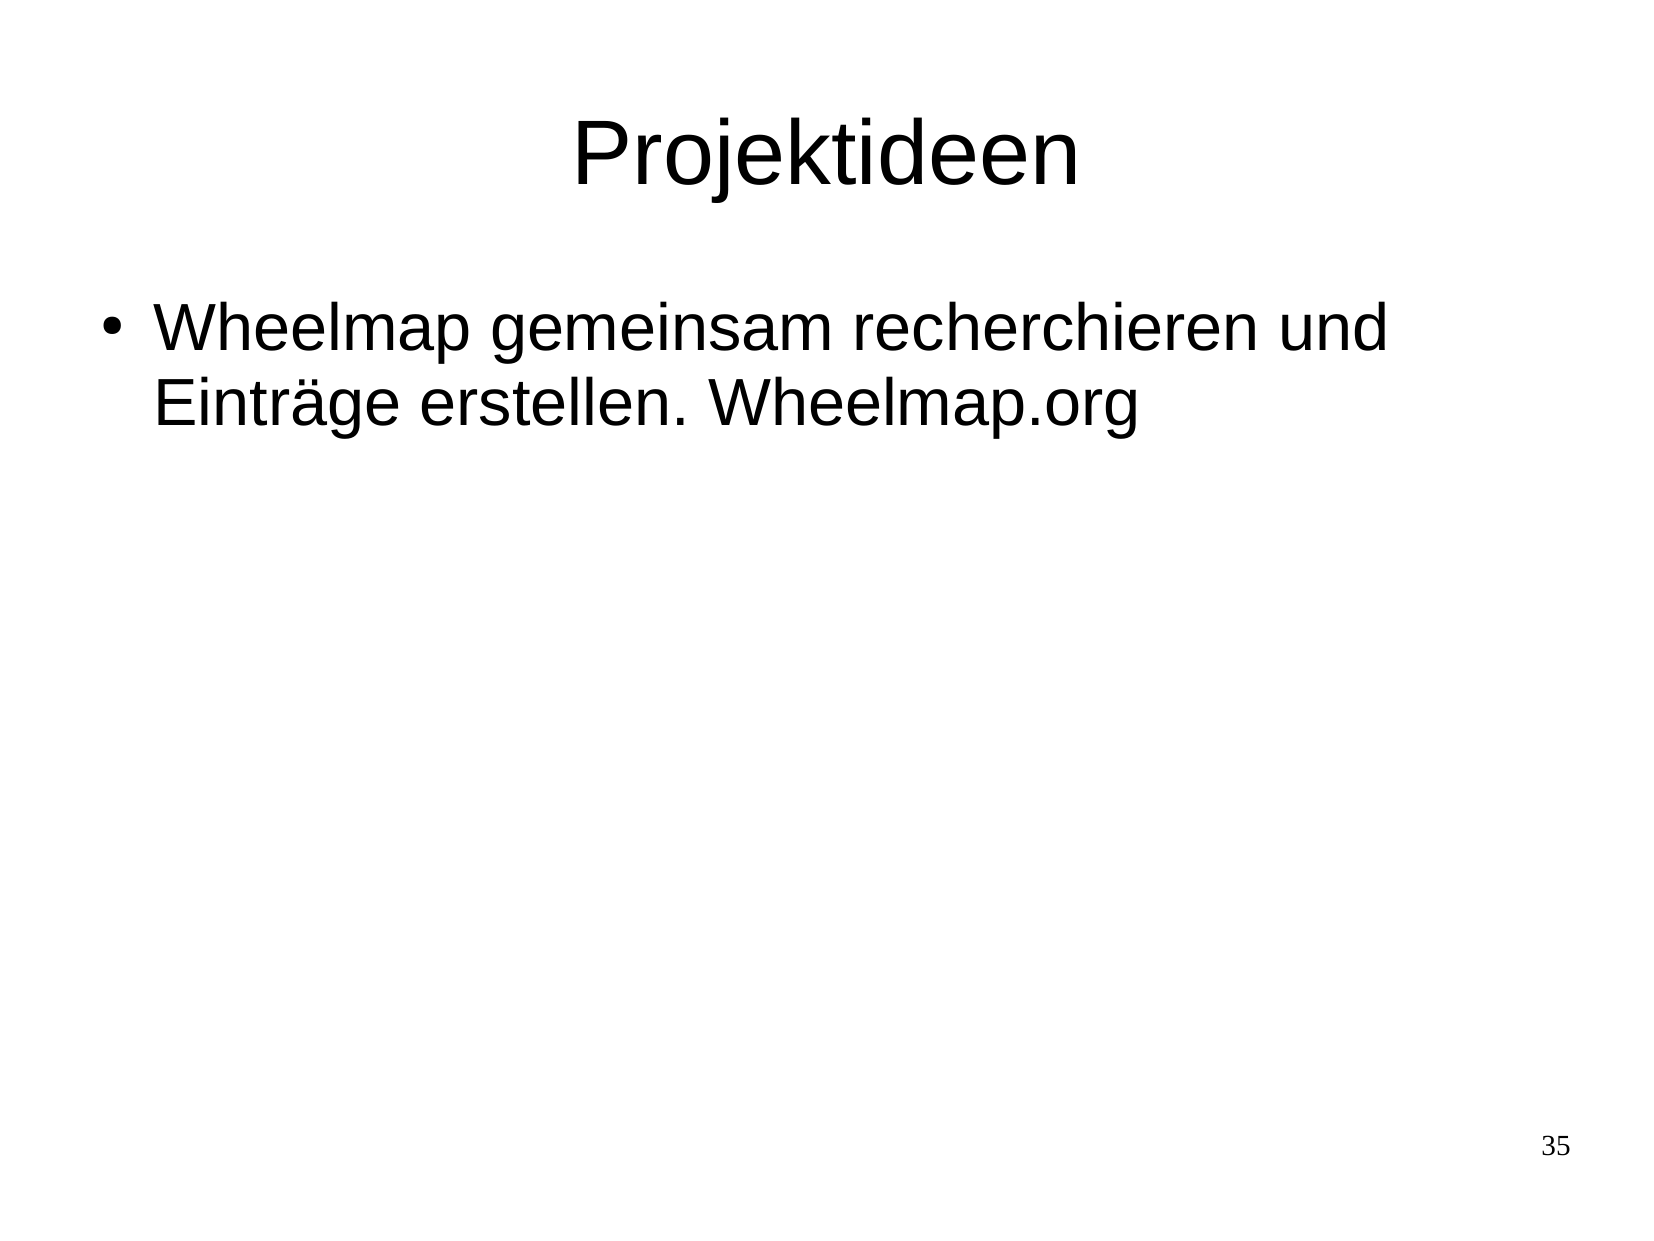

# Projektideen
Wheelmap gemeinsam recherchieren und Einträge erstellen. Wheelmap.org
35